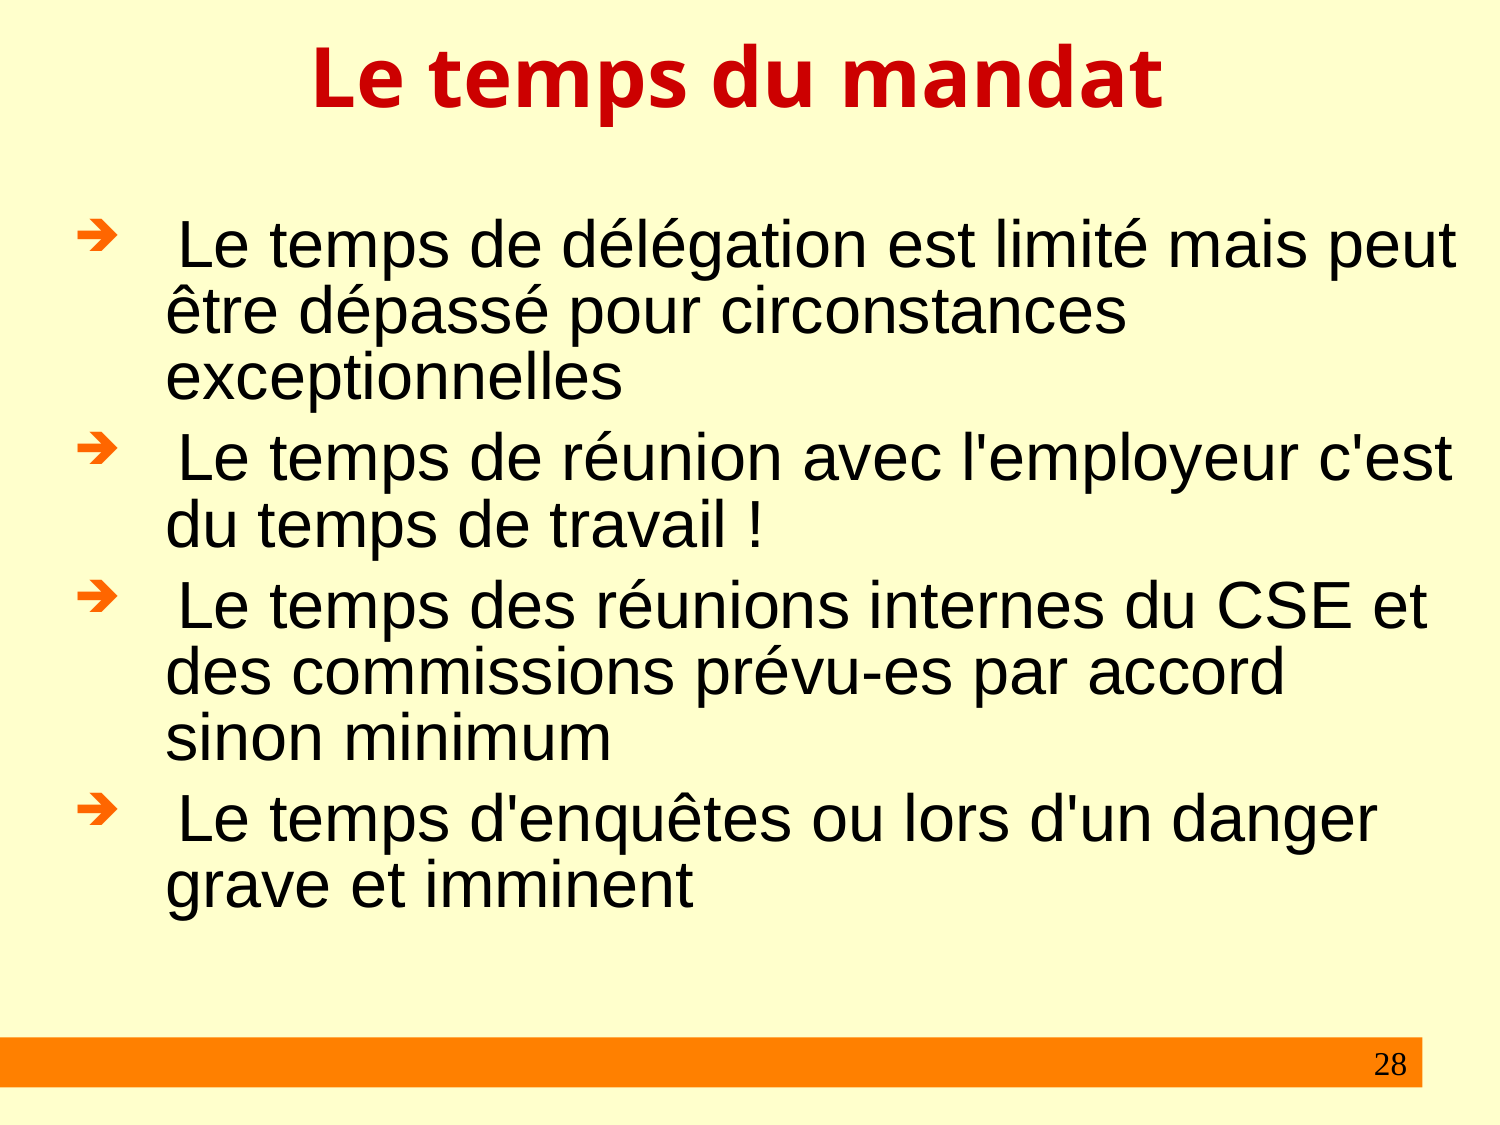

# Le temps du mandat
 Le temps de délégation est limité mais peut être dépassé pour circonstances exceptionnelles
 Le temps de réunion avec l'employeur c'est du temps de travail !
 Le temps des réunions internes du CSE et des commissions prévu-es par accord sinon minimum
 Le temps d'enquêtes ou lors d'un danger grave et imminent